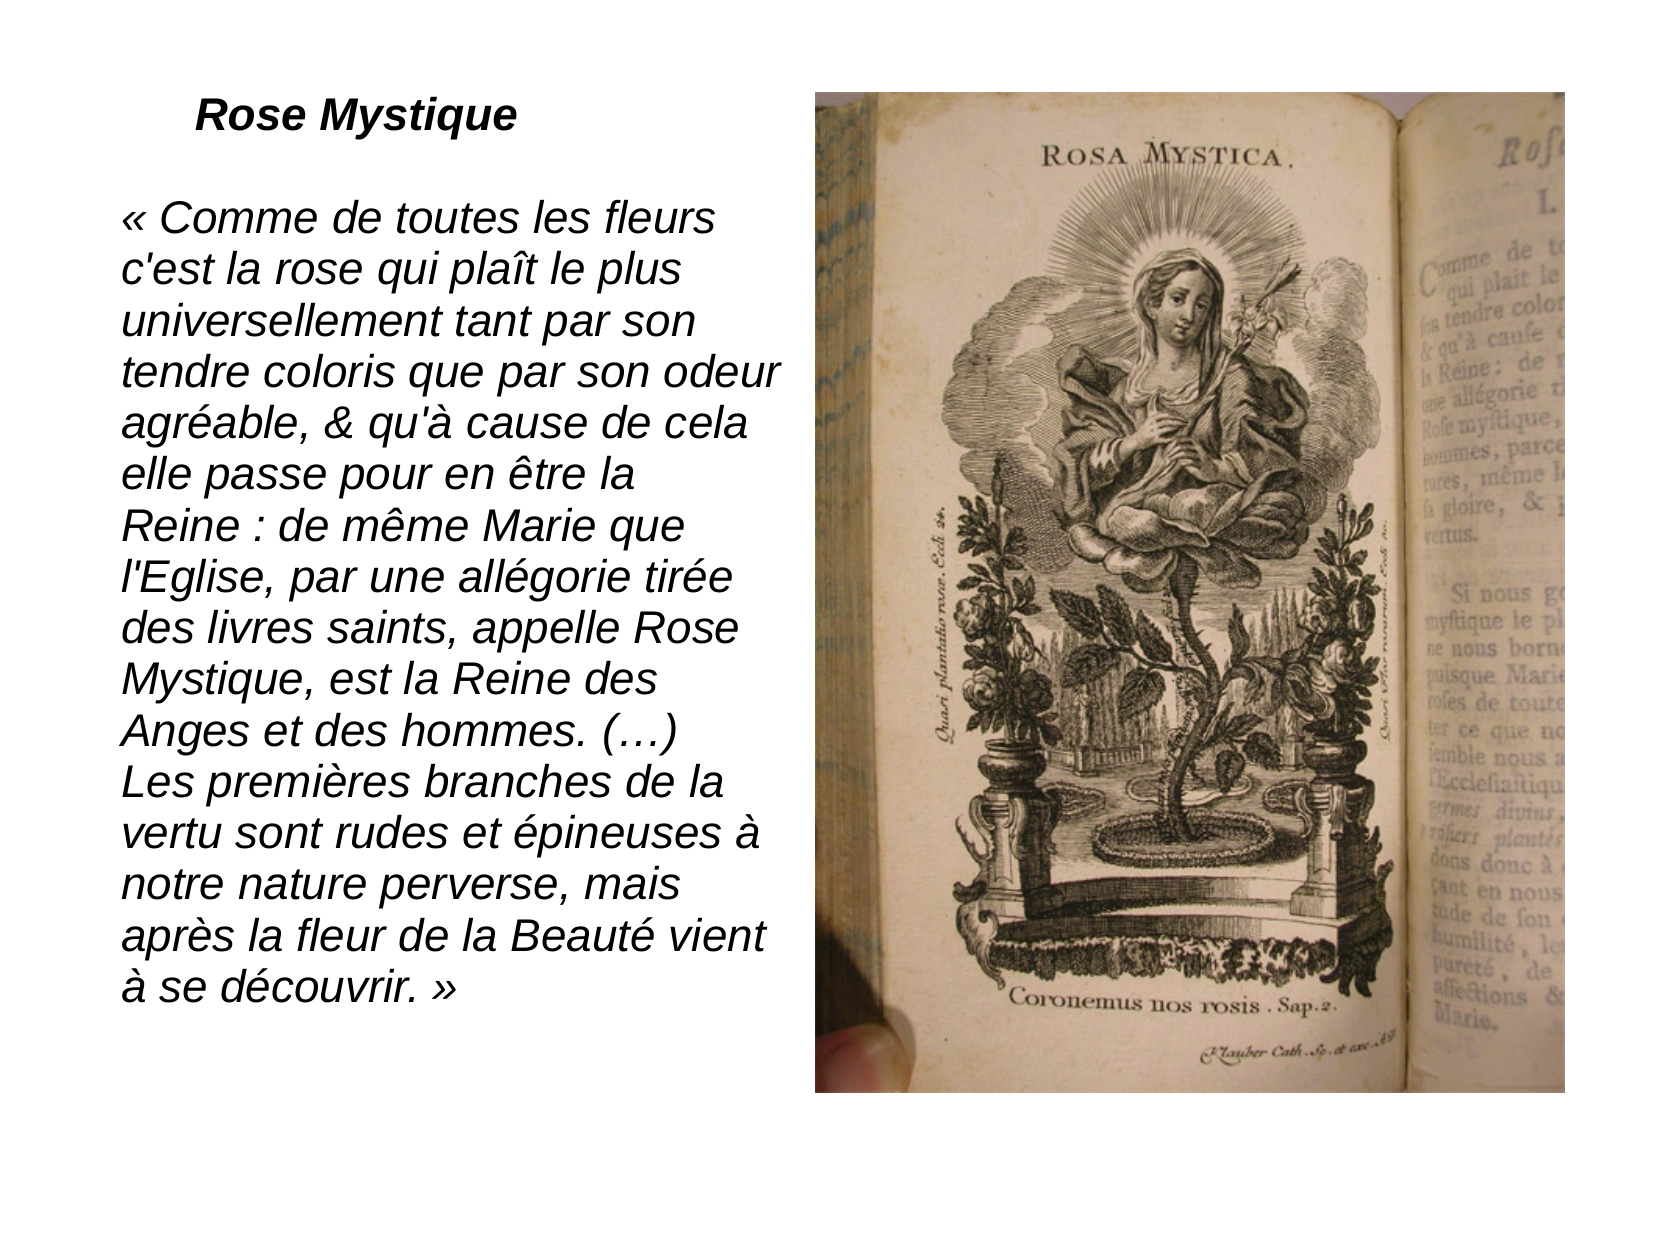

Rose Mystique
« Comme de toutes les fleurs c'est la rose qui plaît le plus universellement tant par son tendre coloris que par son odeur agréable, & qu'à cause de cela elle passe pour en être la Reine : de même Marie que l'Eglise, par une allégorie tirée des livres saints, appelle Rose Mystique, est la Reine des Anges et des hommes. (…)
Les premières branches de la vertu sont rudes et épineuses à notre nature perverse, mais après la fleur de la Beauté vient à se découvrir. »